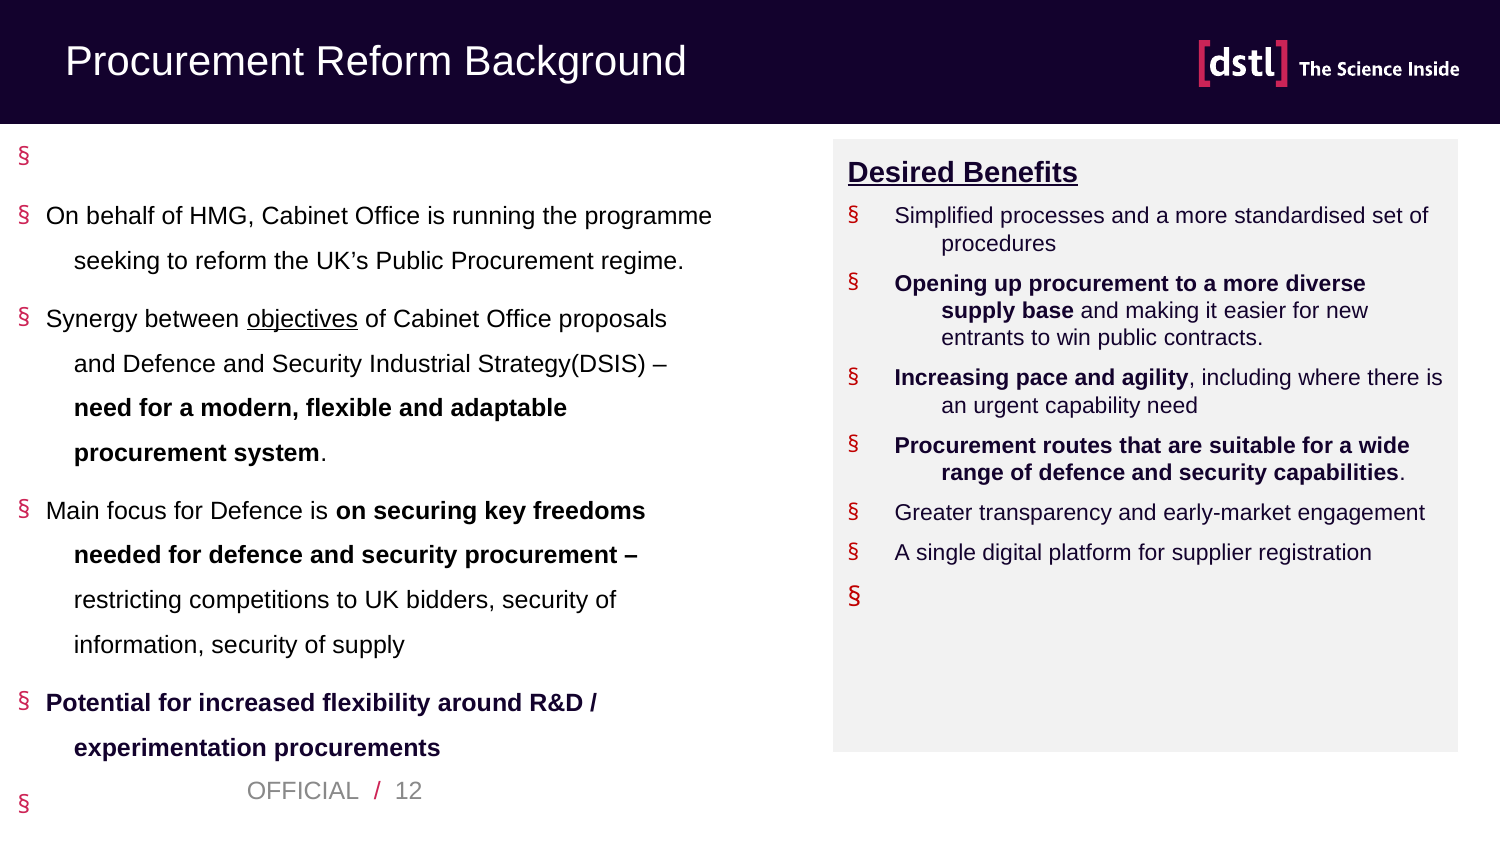

Procurement Reform Background
# On behalf of HMG, Cabinet Office is running the programme seeking to reform the UK’s Public Procurement regime.
Synergy between objectives of Cabinet Office proposals and Defence and Security Industrial Strategy(DSIS) – need for a modern, flexible and adaptable procurement system.
Main focus for Defence is on securing key freedoms needed for defence and security procurement – restricting competitions to UK bidders, security of information, security of supply
Potential for increased flexibility around R&D / experimentation procurements
Desired Benefits
Simplified processes and a more standardised set of procedures
Opening up procurement to a more diverse supply base and making it easier for new entrants to win public contracts.
Increasing pace and agility, including where there is an urgent capability need
Procurement routes that are suitable for a wide range of defence and security capabilities.
Greater transparency and early-market engagement
A single digital platform for supplier registration
OFFICIAL /